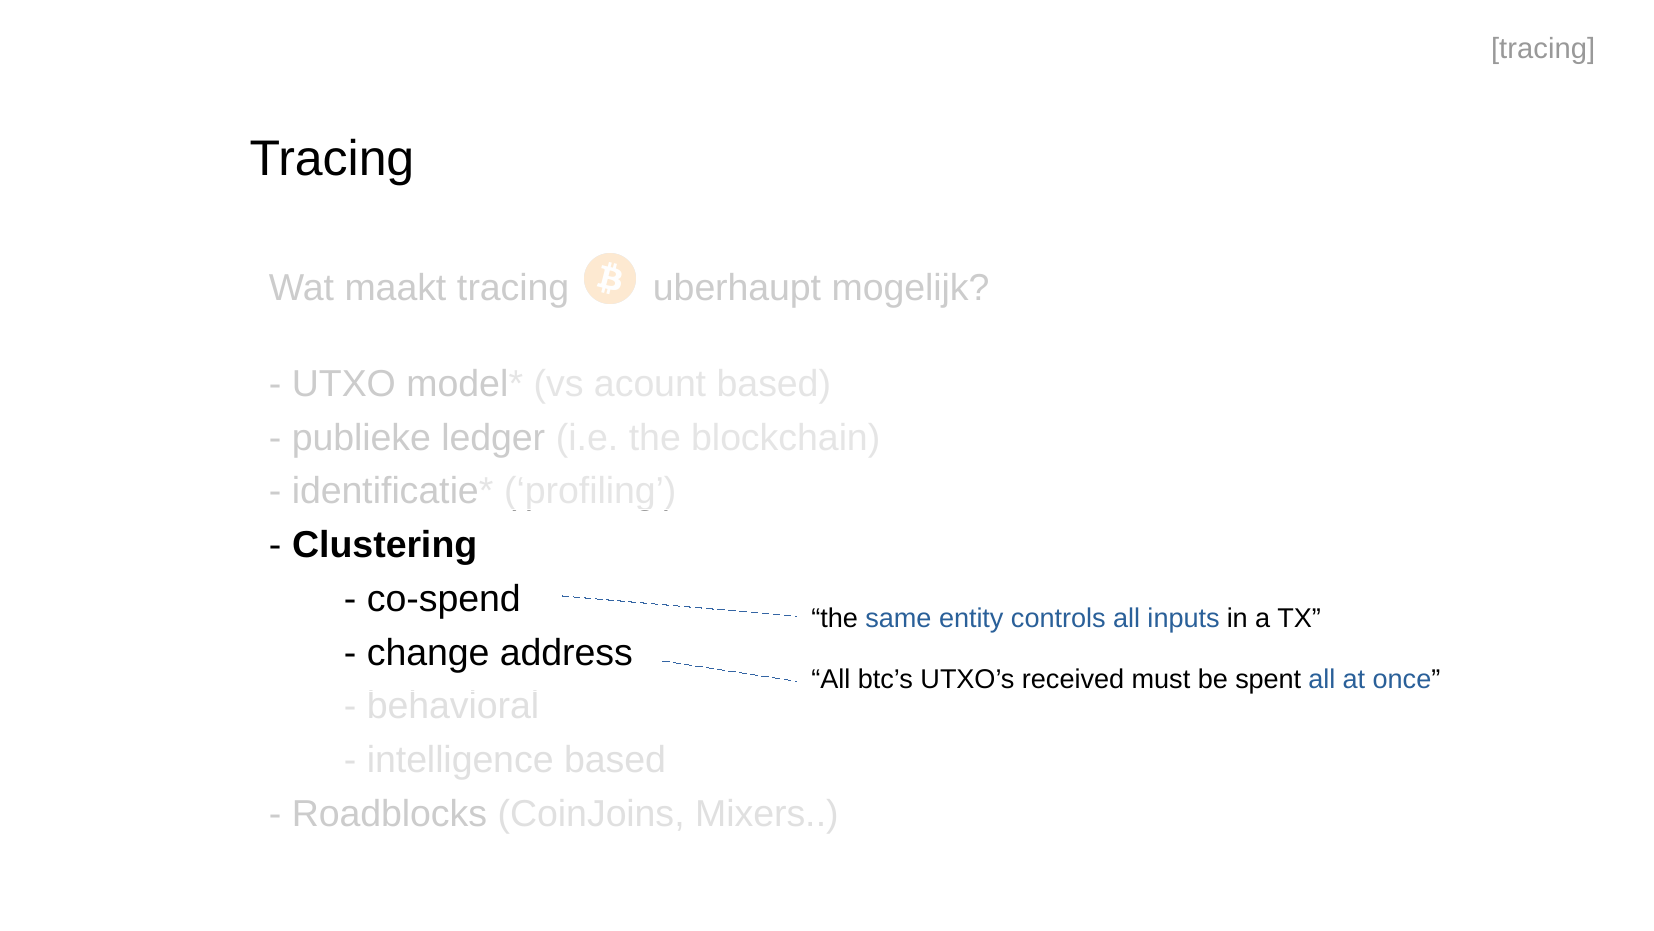

[tracing]
Tracing
Wat maakt tracing uberhaupt mogelijk?
- UTXO model* (vs acount based)
- publieke ledger (i.e. the blockchain)
- identificatie* (‘profiling’)
- Clustering
	- co-spend
	- change address
	- behavioral
	- intelligence based
- Roadblocks (CoinJoins, Mixers..)
“the same entity controls all inputs in a TX”
“All btc’s UTXO’s received must be spent all at once”